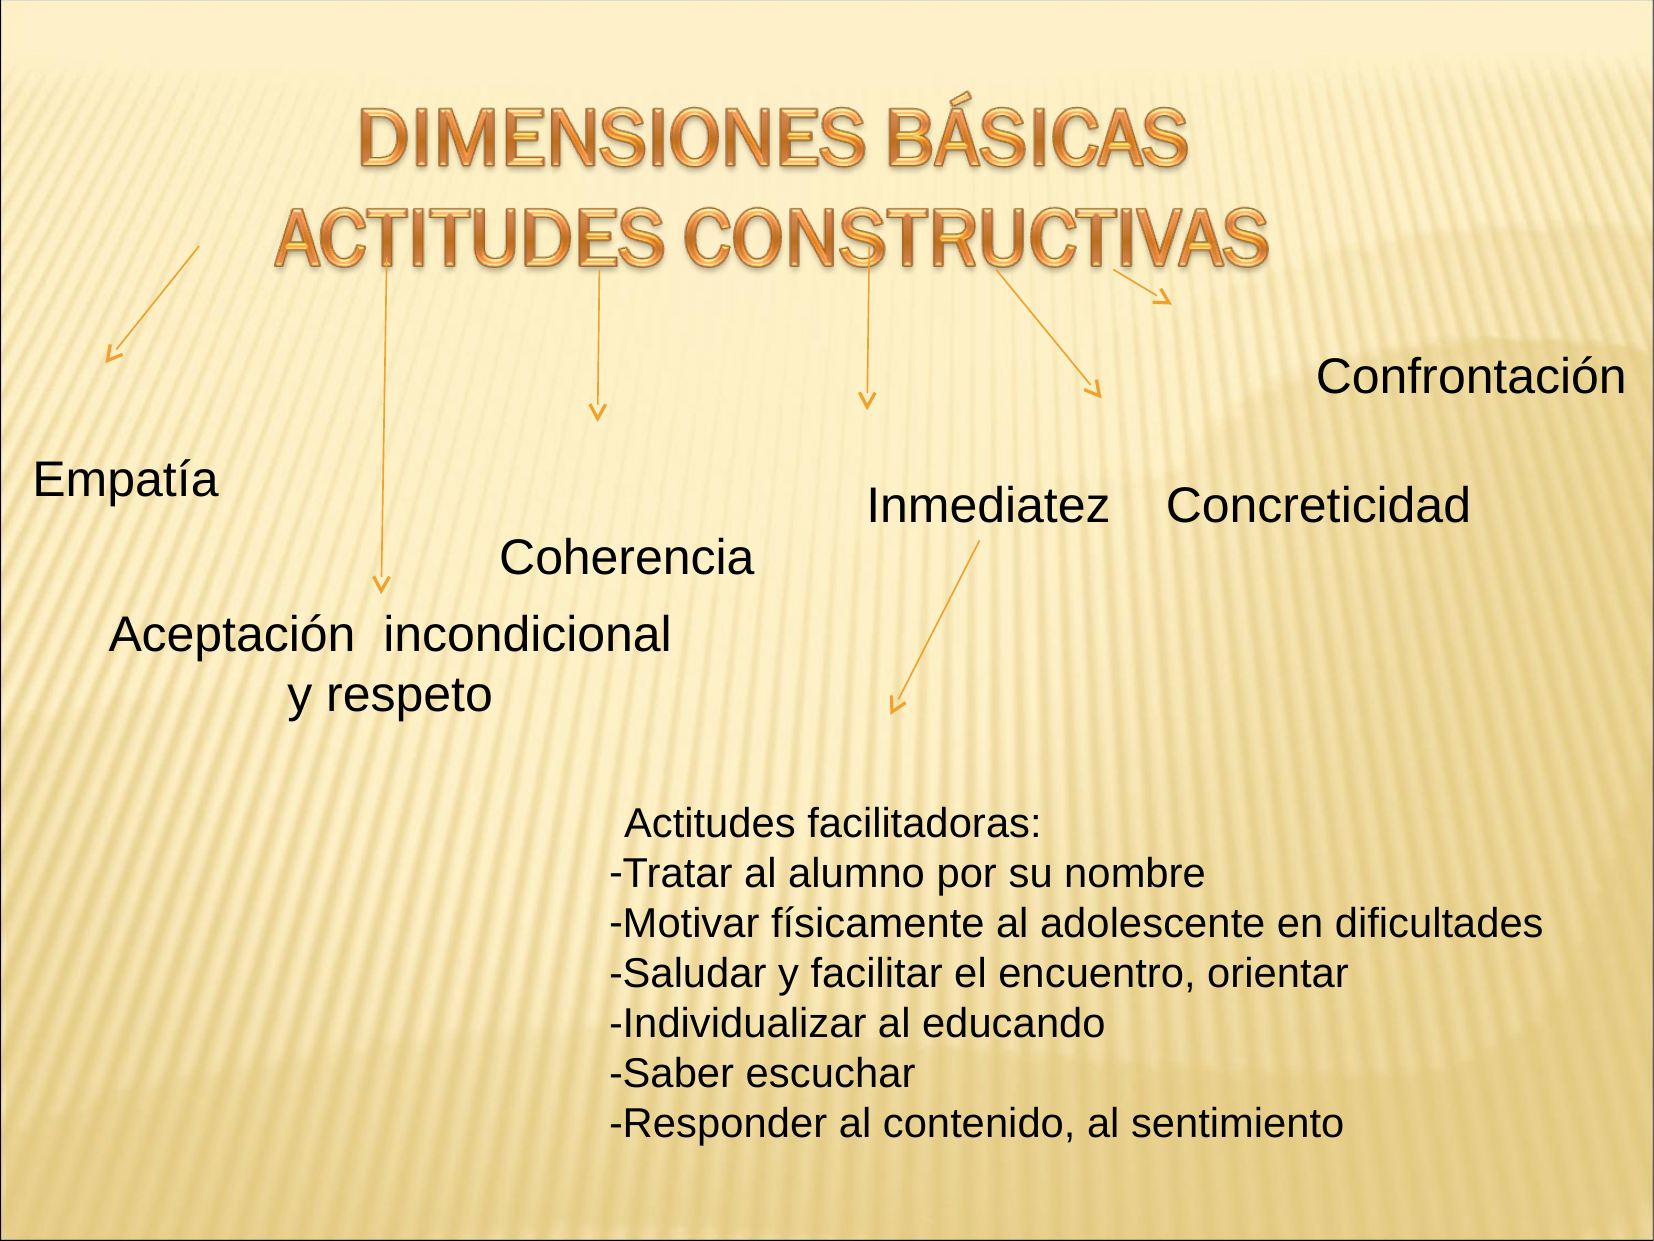

Confrontación
Empatía
Inmediatez
Concreticidad
Coherencia
Aceptación incondicional
y respeto
Actitudes facilitadoras:
Tratar al alumno por su nombre
Motivar físicamente al adolescente en dificultades
Saludar y facilitar el encuentro, orientar
Individualizar al educando
Saber escuchar
Responder al contenido, al sentimiento